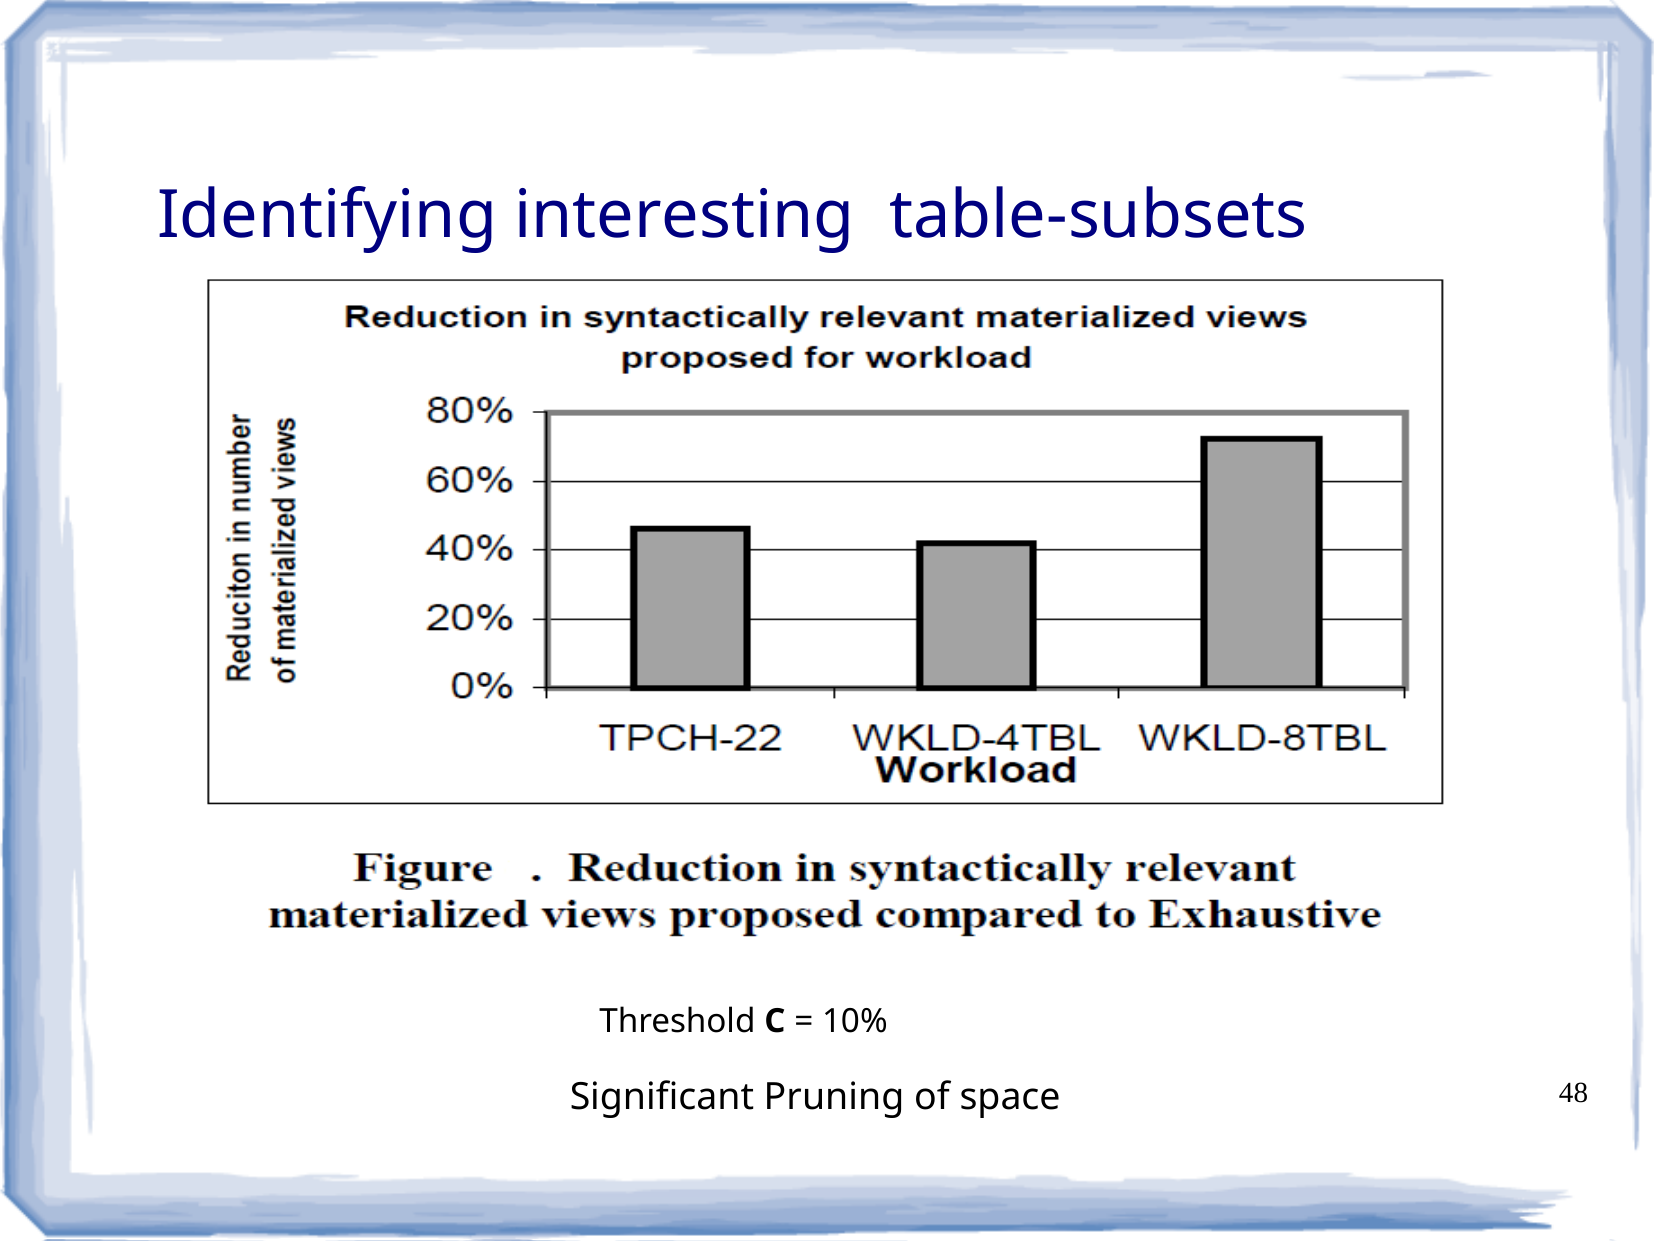

# Identifying interesting table-subsets
Threshold C = 10%
Significant Pruning of space
48